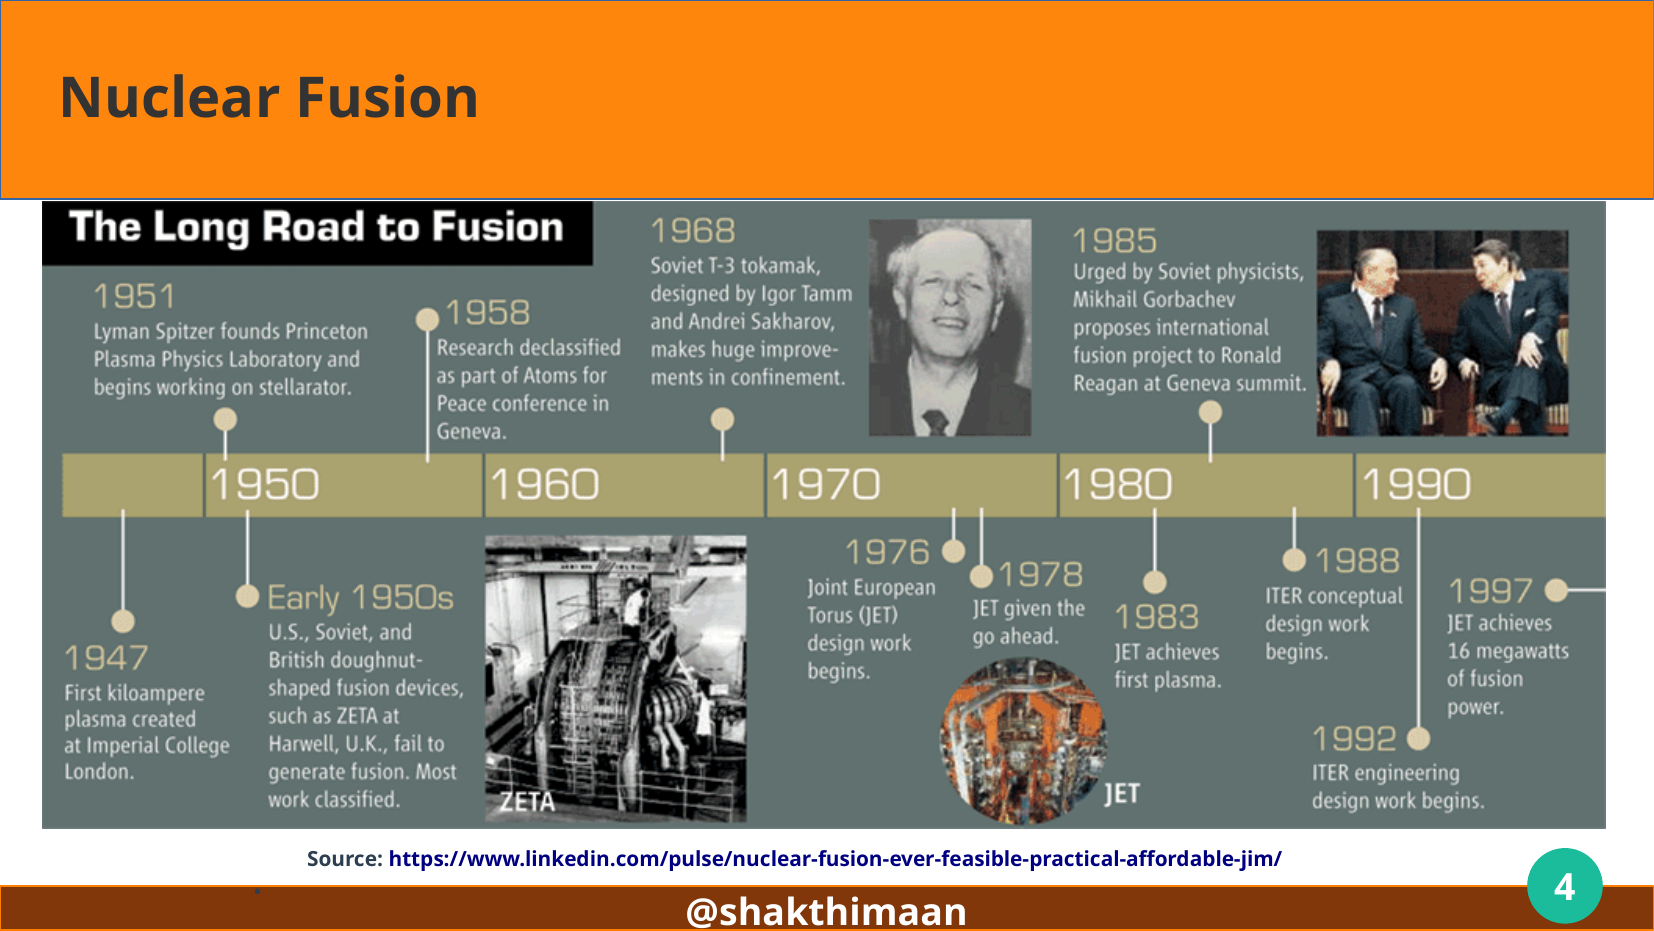

# Nuclear Fusion
Source: https://www.linkedin.com/pulse/nuclear-fusion-ever-feasible-practical-affordable-jim/
4
@shakthimaan